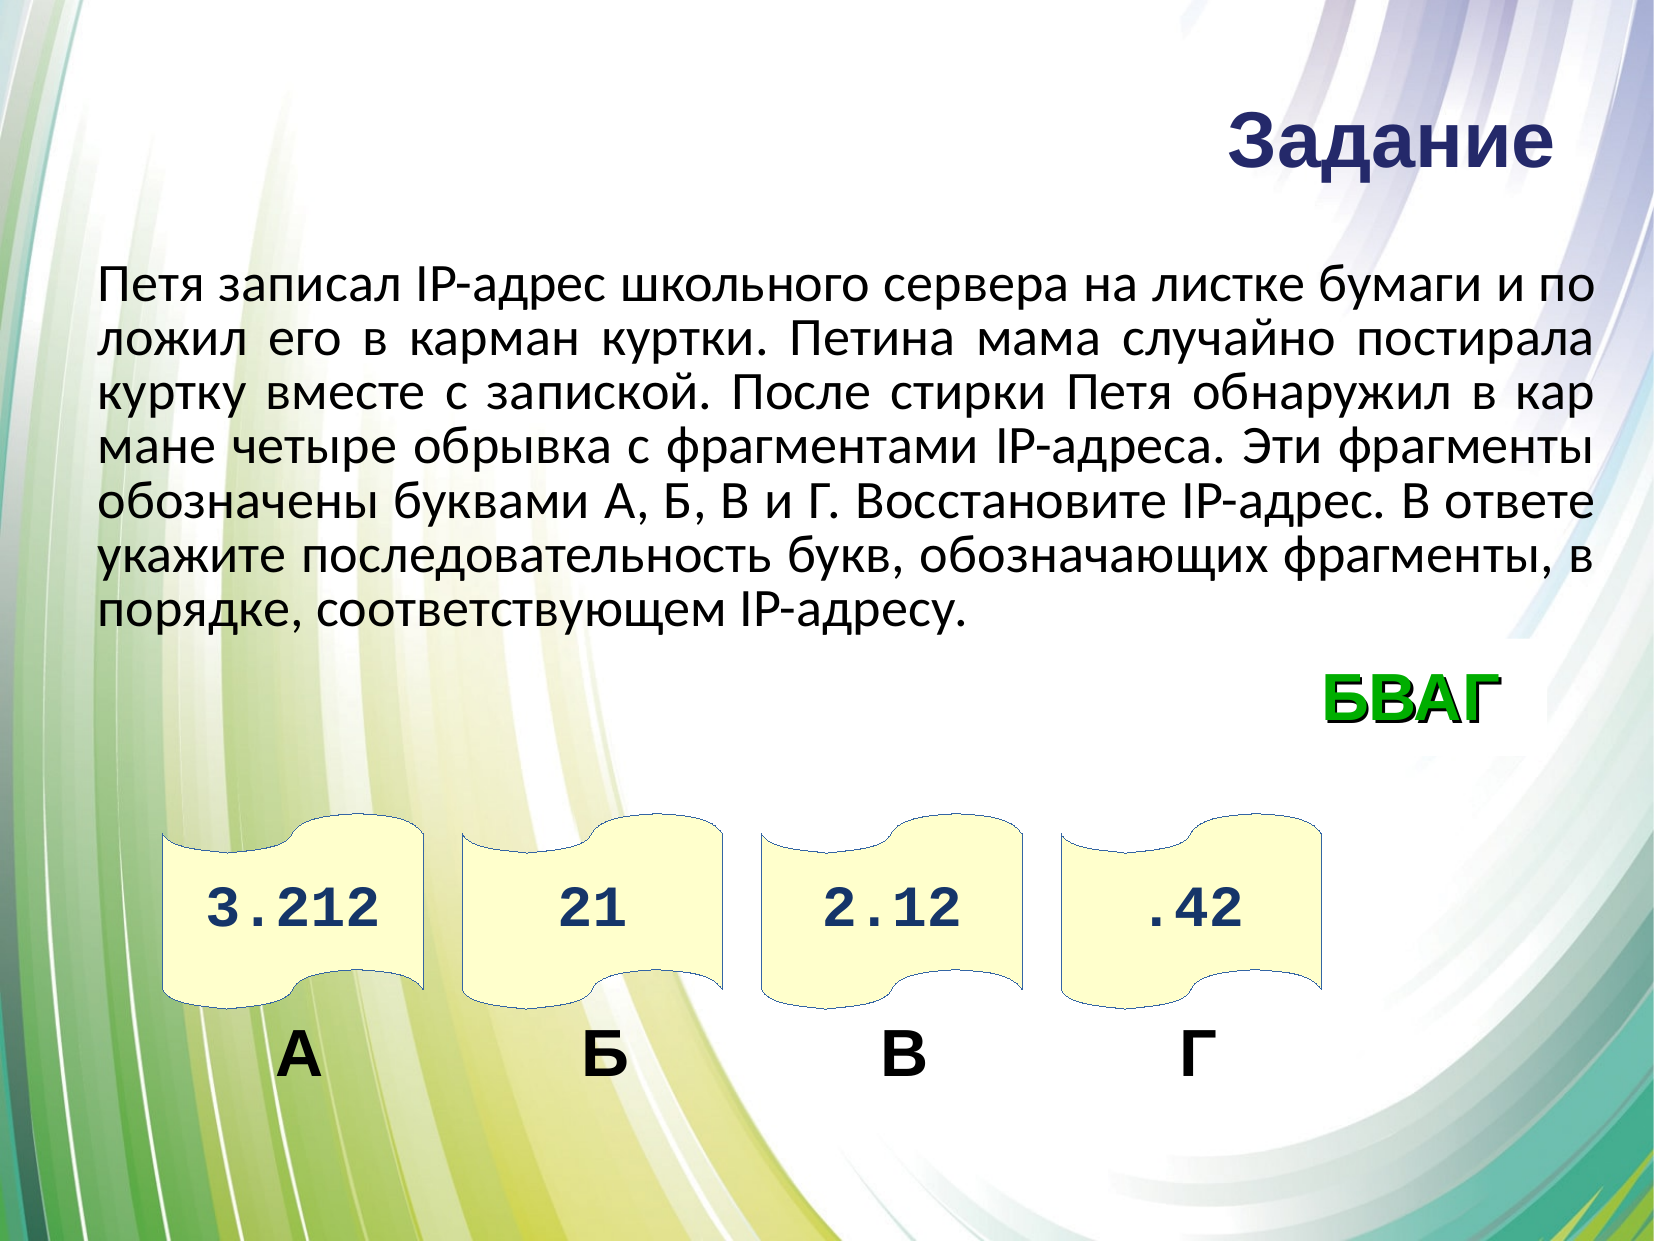

Задание
# Петя за­пи­сал IP-адрес школь­но­го сер­ве­ра на лист­ке бума­ги и по­ло­жил его в кар­ман курт­ки. Пе­ти­на мама слу­чай­но по­сти­ра­ла курт­ку вме­сте с за­пиской. После стир­ки Петя об­на­ру­жил в кар­ма­не че­ты­ре об­рыв­ка с фраг­мен­та­ми IP-ад­ре­са. Эти фраг­мен­ты обо­зна­че­ны бук­ва­ми А, Б, В и Г. Вос­стано­ви­те IP-адрес. В от­ве­те ука­жи­те по­сле­до­ва­тель­ность букв, обо­зна­ча­ю­щих фрагмен­ты, в по­ряд­ке, со­от­ветству­ю­щем IP-ад­ре­су.
БВАГ
3.212
21
2.12
.42
А
Б
В
Г